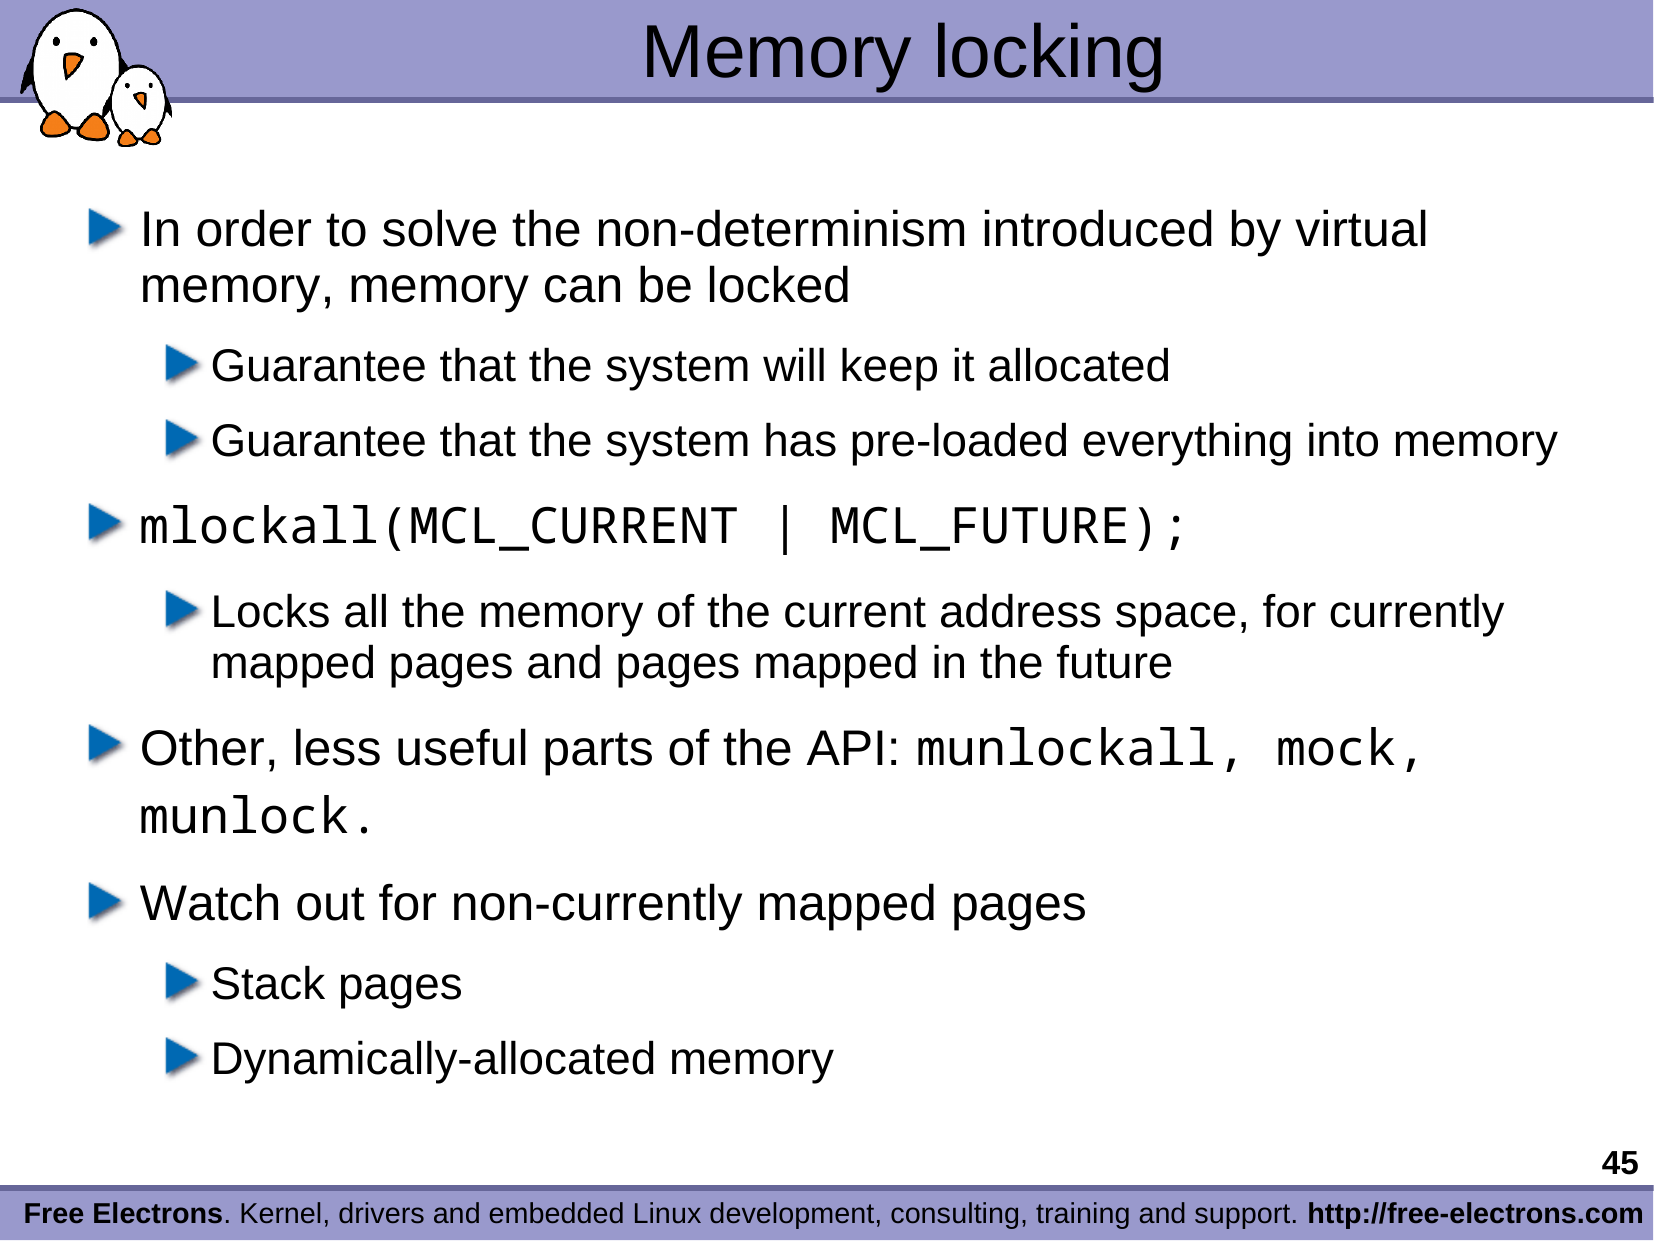

# Memory locking
In order to solve the non-determinism introduced by virtual memory, memory can be locked
Guarantee that the system will keep it allocated
Guarantee that the system has pre-loaded everything into memory
mlockall(MCL_CURRENT | MCL_FUTURE);
Locks all the memory of the current address space, for currently mapped pages and pages mapped in the future
Other, less useful parts of the API: munlockall, mock, munlock.
Watch out for non-currently mapped pages
Stack pages
Dynamically-allocated memory